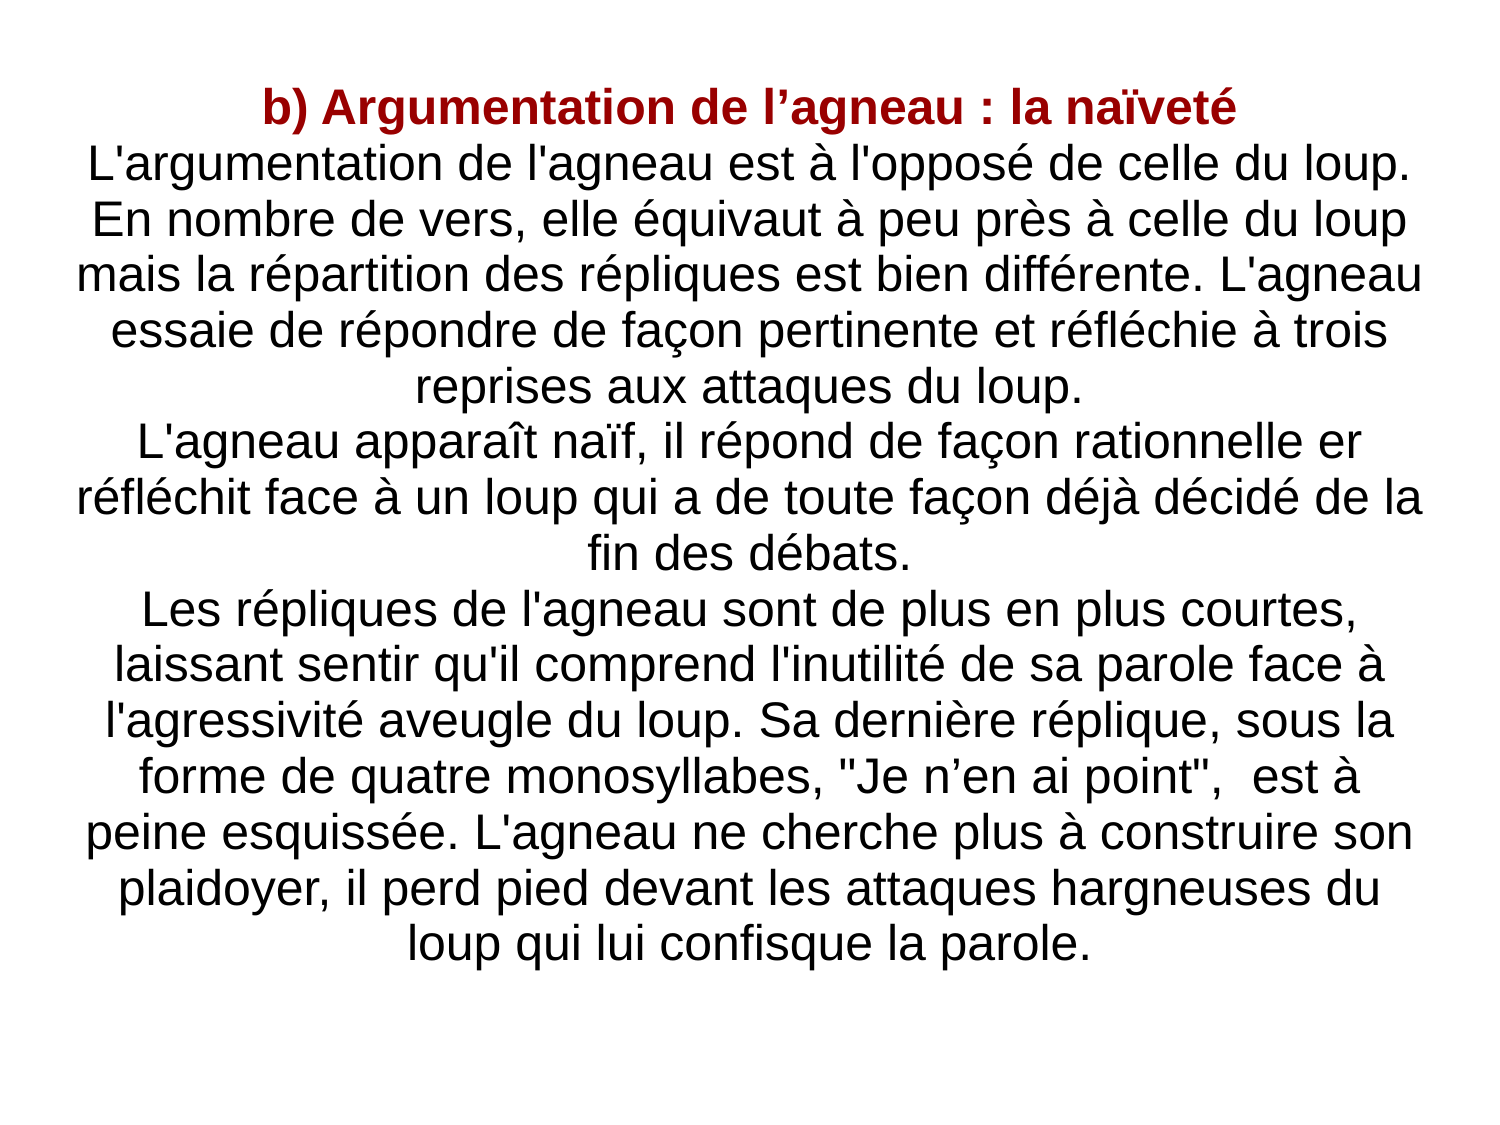

# b) Argumentation de l’agneau : la naïveté L'argumentation de l'agneau est à l'opposé de celle du loup. En nombre de vers, elle équivaut à peu près à celle du loup mais la répartition des répliques est bien différente. L'agneau essaie de répondre de façon pertinente et réfléchie à trois reprises aux attaques du loup. L'agneau apparaît naïf, il répond de façon rationnelle er réfléchit face à un loup qui a de toute façon déjà décidé de la fin des débats. Les répliques de l'agneau sont de plus en plus courtes, laissant sentir qu'il comprend l'inutilité de sa parole face à l'agressivité aveugle du loup. Sa dernière réplique, sous la forme de quatre monosyllabes, "Je n’en ai point",  est à peine esquissée. L'agneau ne cherche plus à construire son plaidoyer, il perd pied devant les attaques hargneuses du loup qui lui confisque la parole.